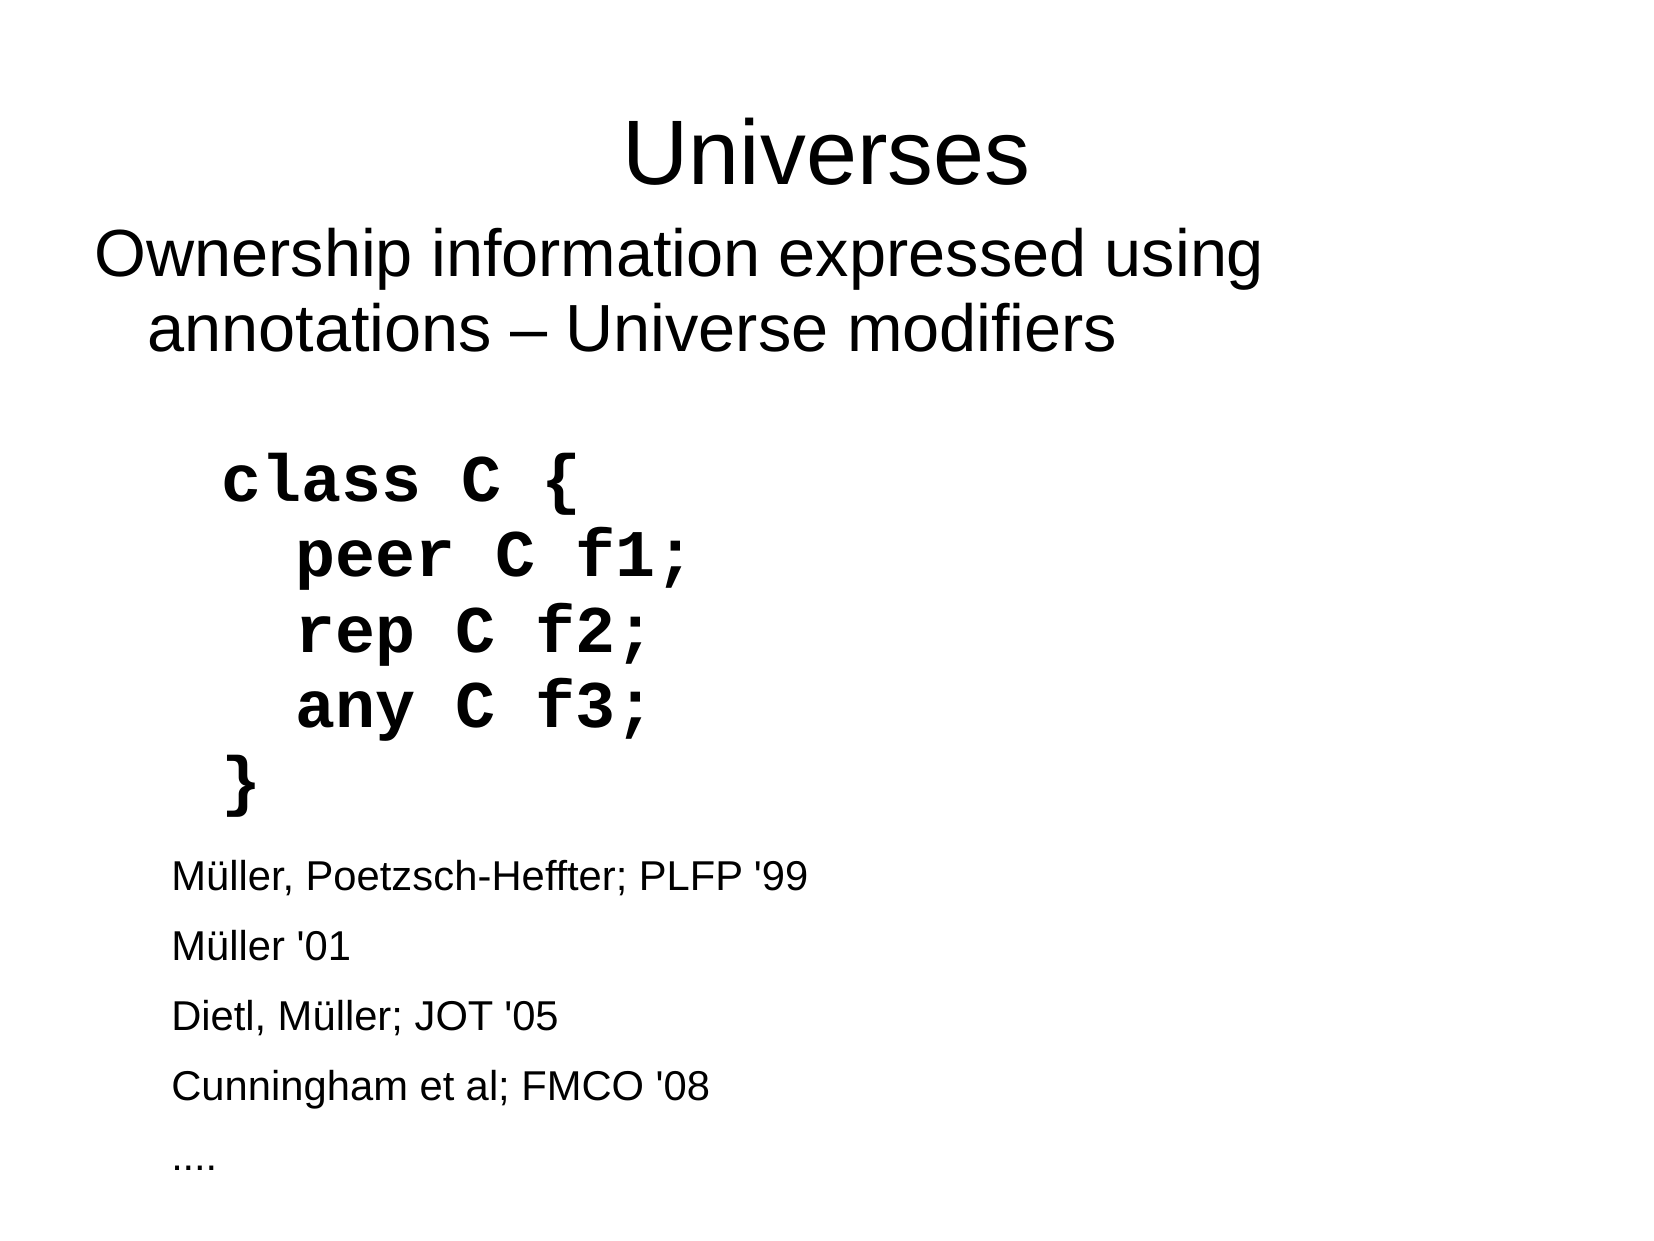

# Universes
Ownership information expressed using annotations – Universe modifiers
	class C {
		peer C f1;
		rep C f2;
		any C f3;
	}
Müller, Poetzsch-Heffter; PLFP '99
Müller '01
Dietl, Müller; JOT '05
Cunningham et al; FMCO '08
....